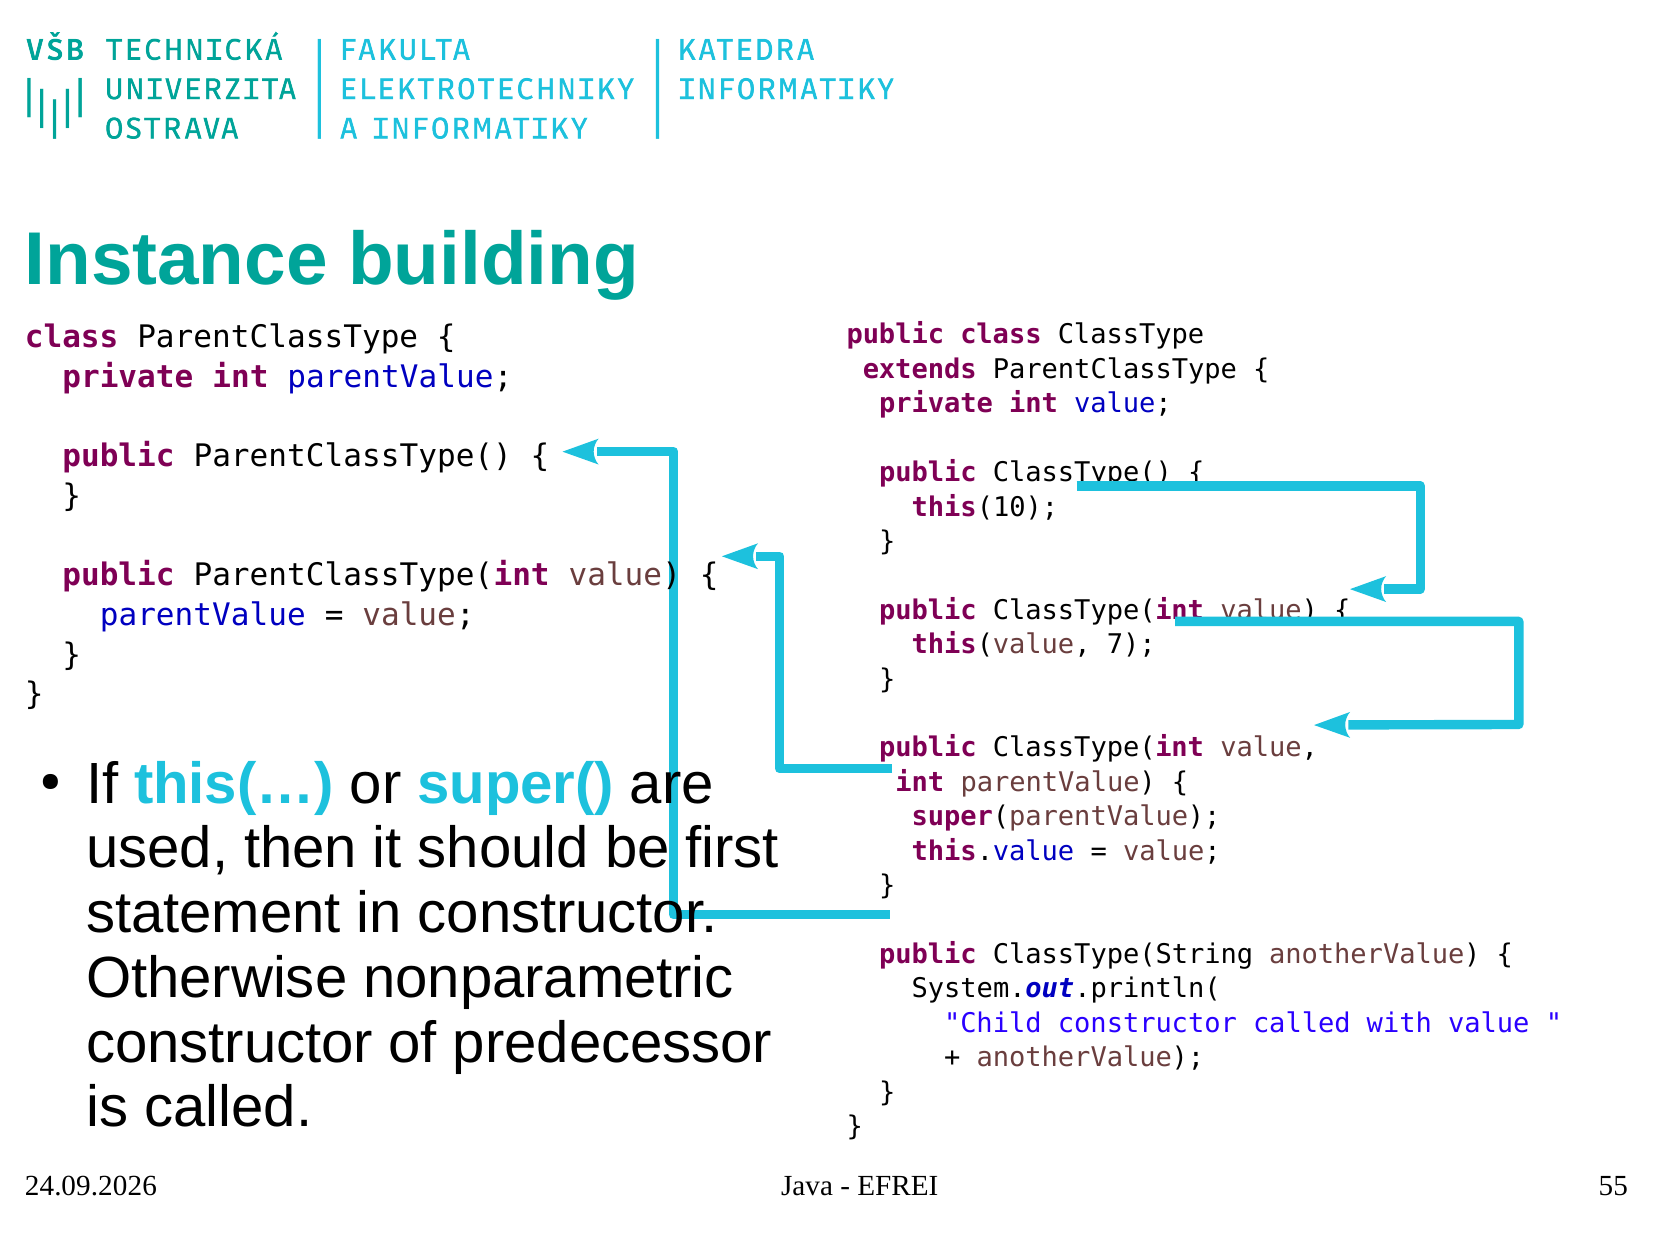

# Instance building
class ParentClassType {
 private int parentValue;
 public ParentClassType() {
 }
 public ParentClassType(int value) {
 parentValue = value;
 }
}
public class ClassType
 extends ParentClassType {
 private int value;
 public ClassType() {
 this(10);
 }
 public ClassType(int value) {
 this(value, 7);
 }
 public ClassType(int value,
 int parentValue) {
 super(parentValue);
 this.value = value;
 }
 public ClassType(String anotherValue) {
 System.out.println(
 "Child constructor called with value "
 + anotherValue);
 }
}
If this(…) or super() are used, then it should be first statement in constructor. Otherwise nonparametric constructor of predecessor is called.
Java - EFREI
55